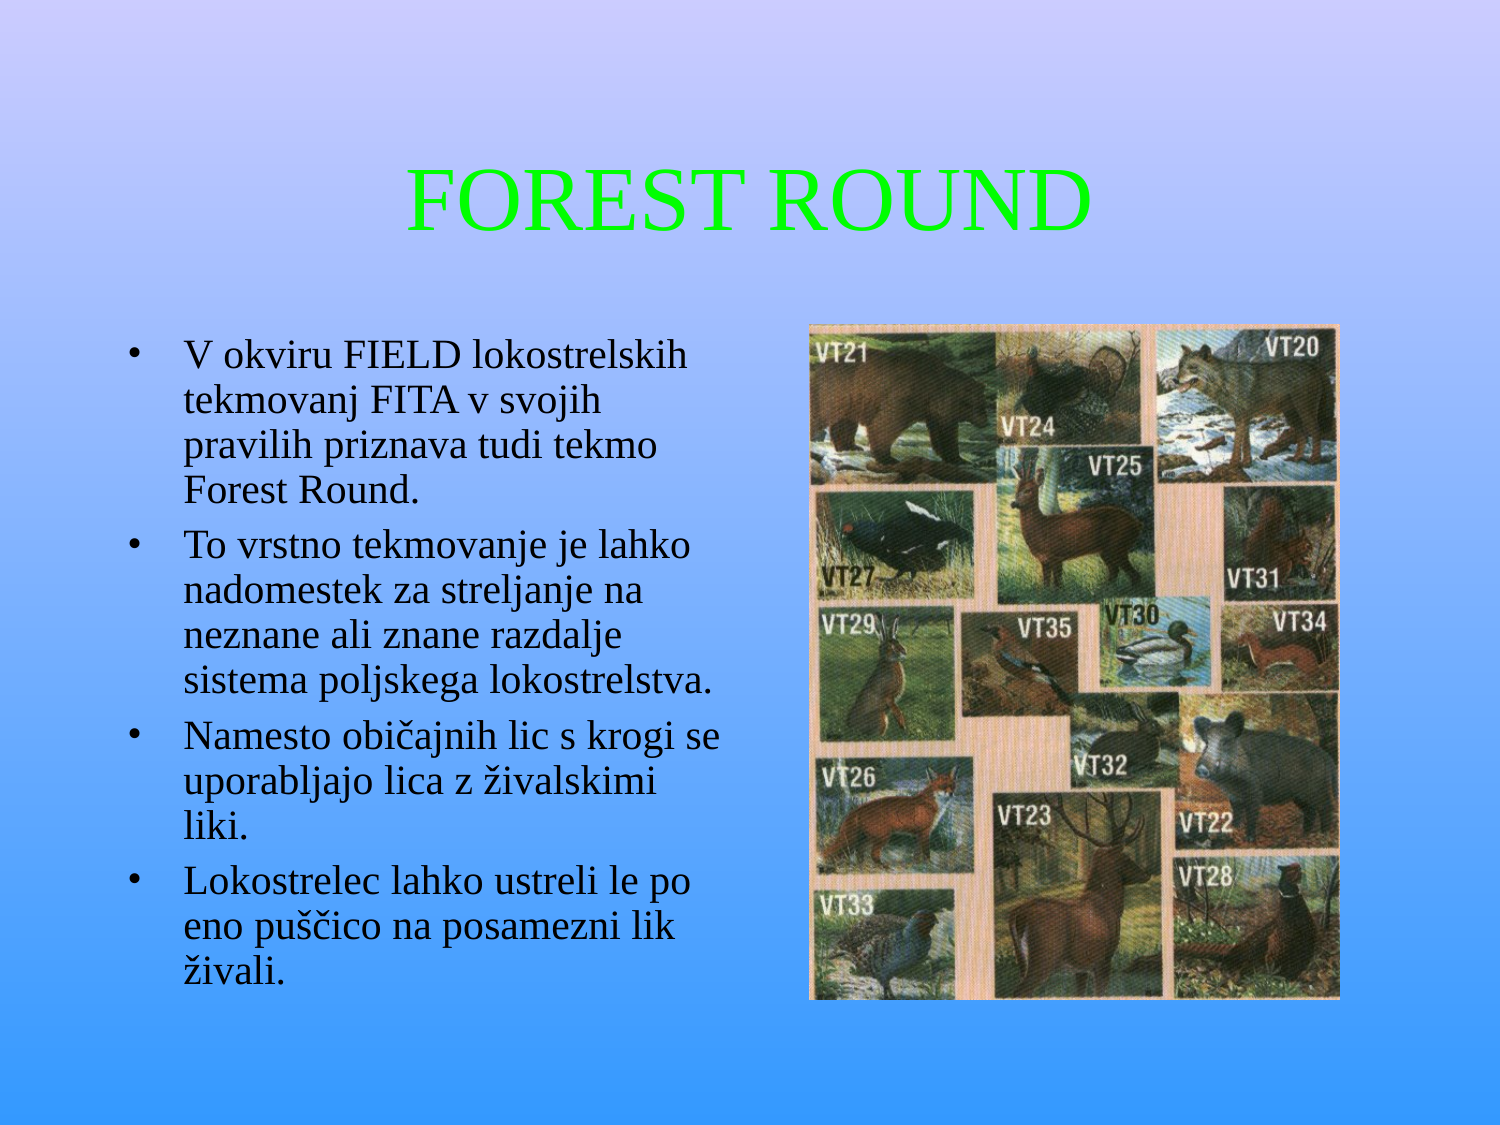

# FOREST ROUND
V okviru FIELD lokostrelskih tekmovanj FITA v svojih pravilih priznava tudi tekmo Forest Round.
To vrstno tekmovanje je lahko nadomestek za streljanje na neznane ali znane razdalje sistema poljskega lokostrelstva.
Namesto običajnih lic s krogi se uporabljajo lica z živalskimi liki.
Lokostrelec lahko ustreli le po eno puščico na posamezni lik živali.